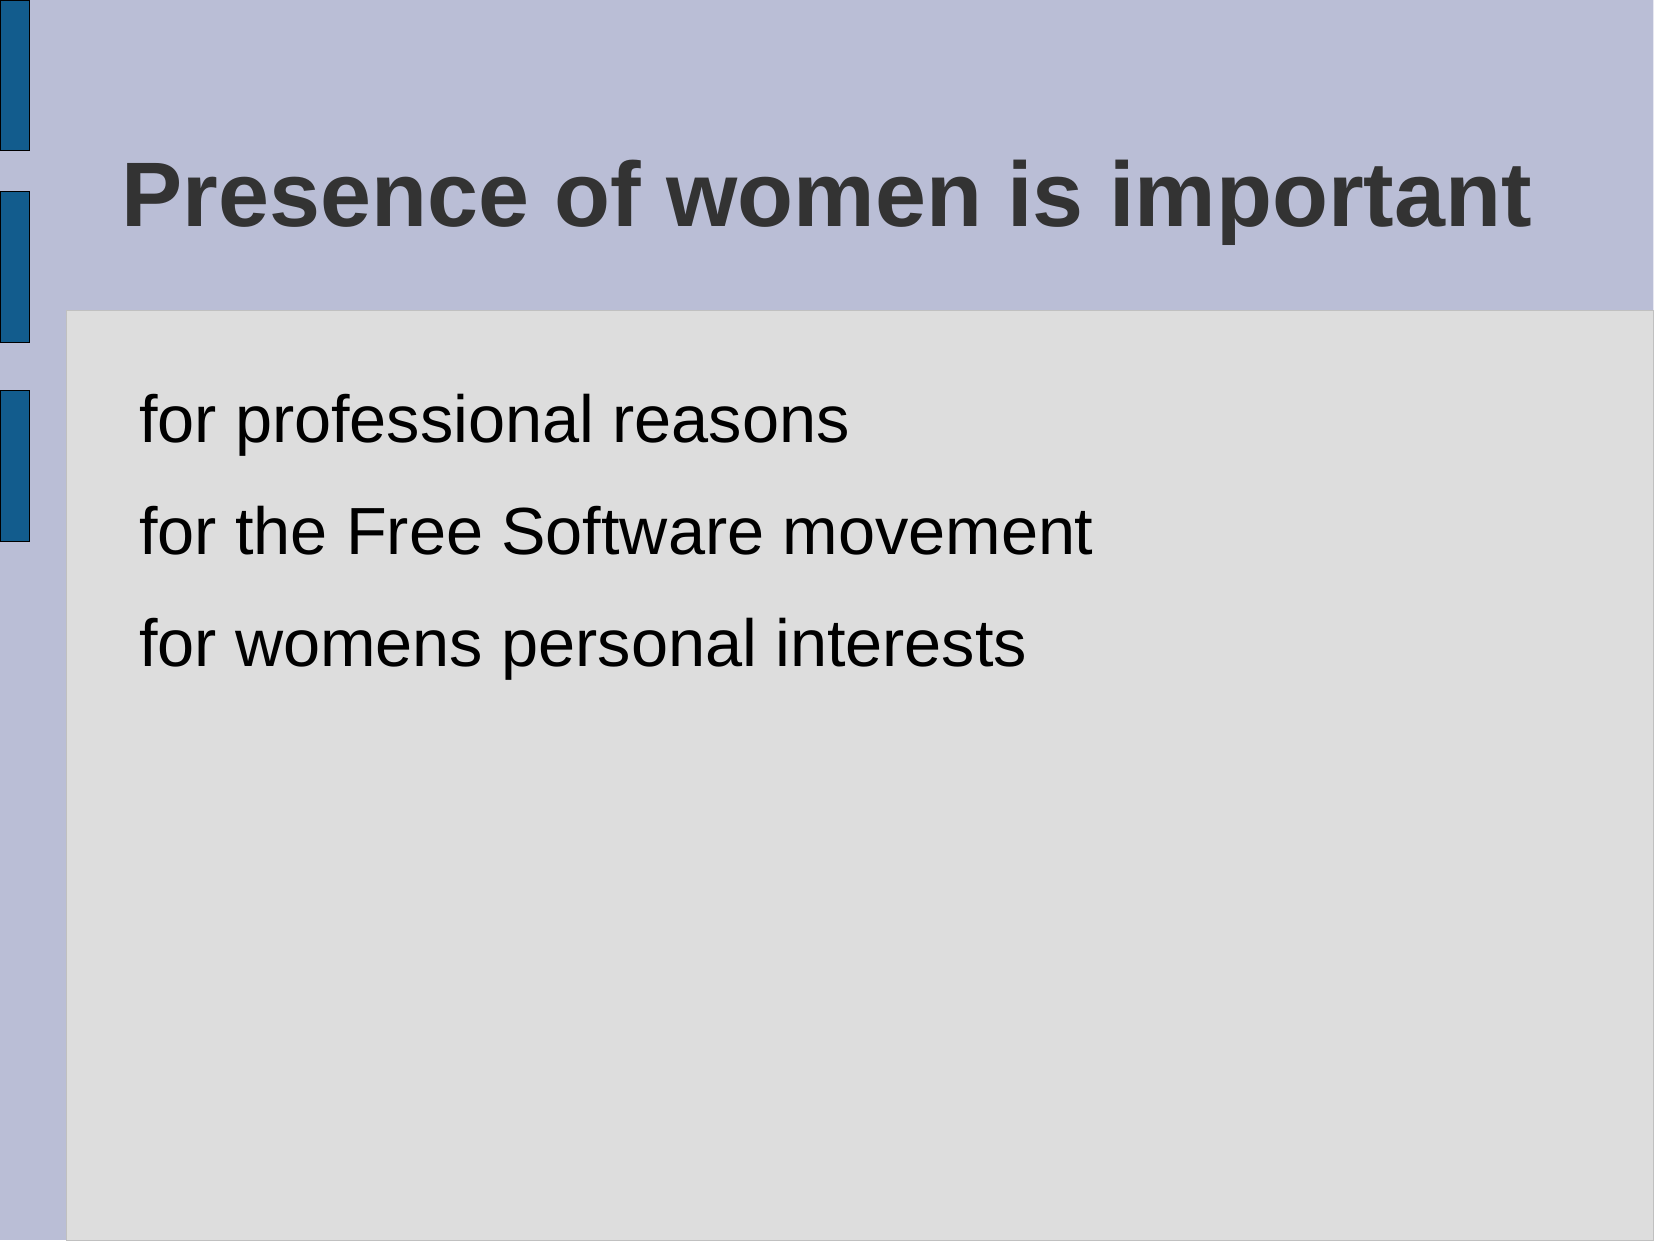

# Presence of women is important
for professional reasons
for the Free Software movement
for womens personal interests